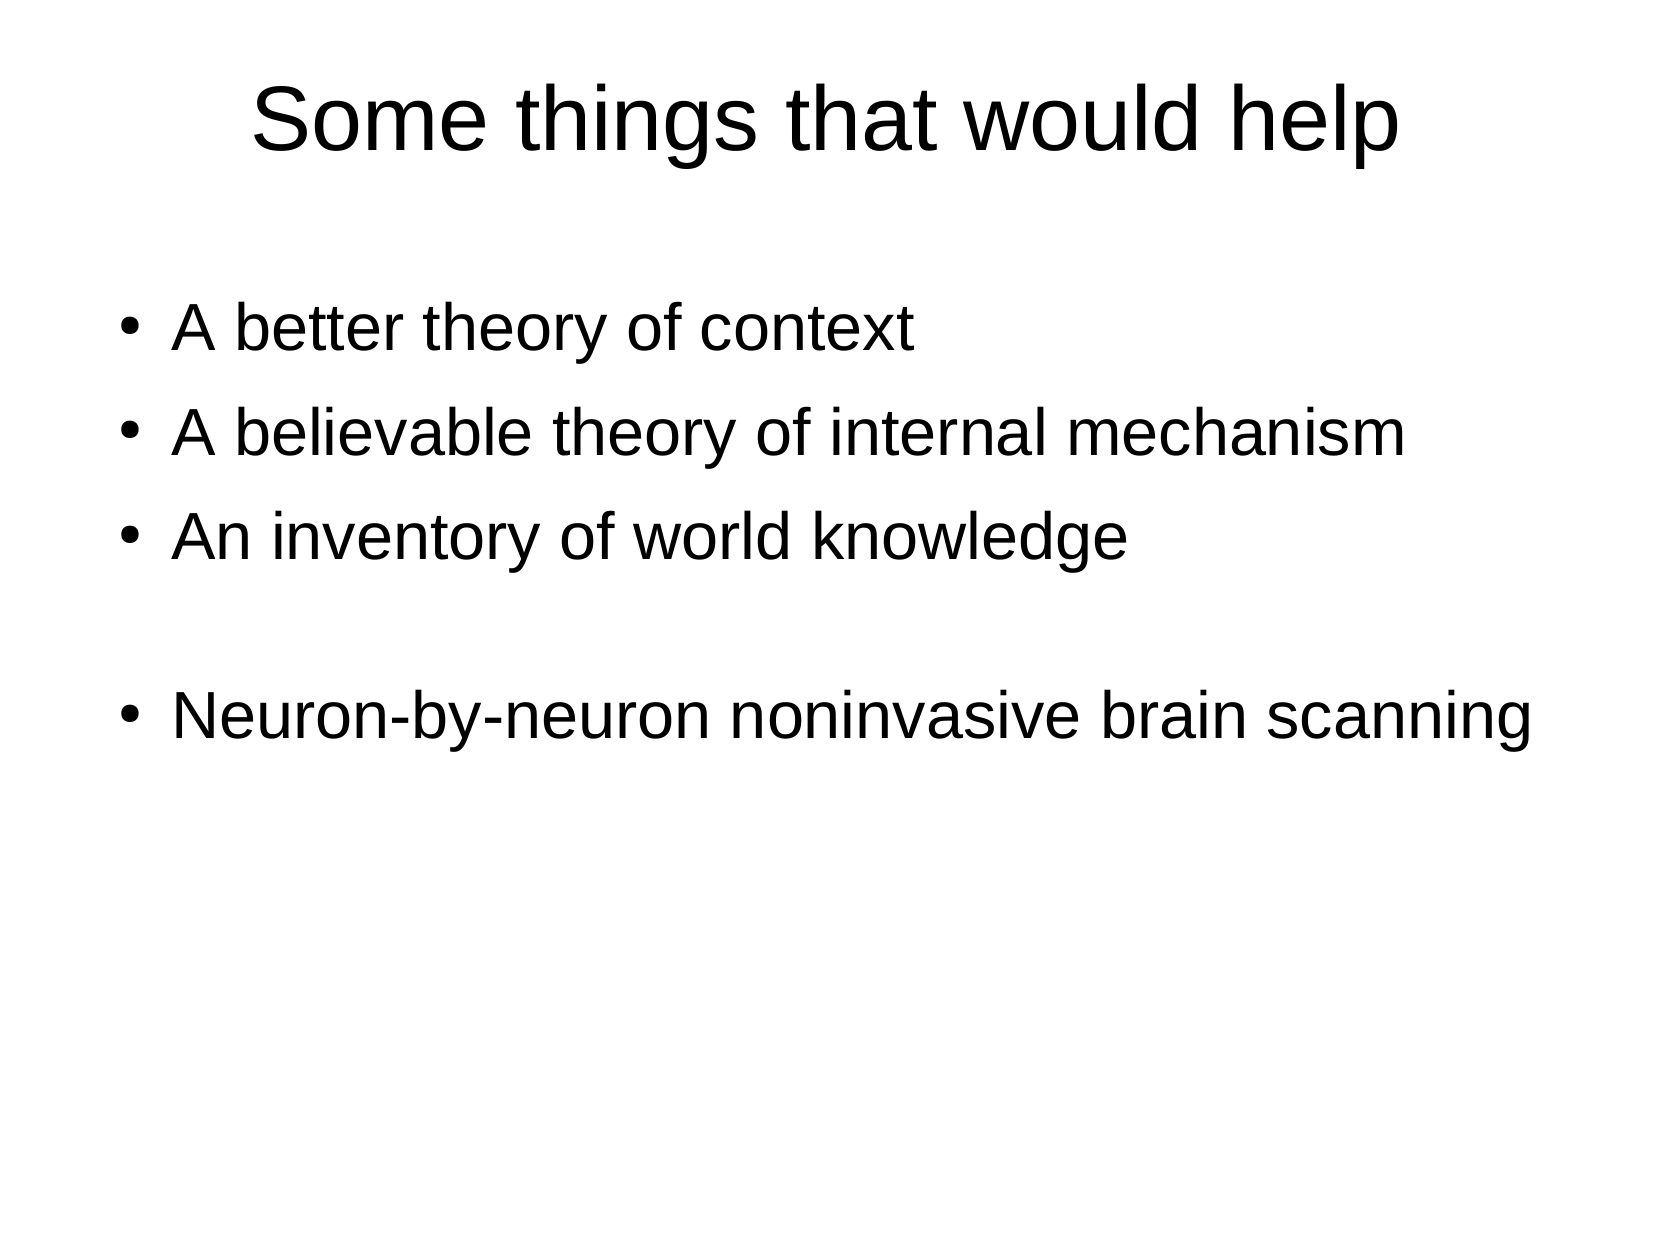

# Some things that would help
A better theory of context
A believable theory of internal mechanism
An inventory of world knowledge
Neuron-by-neuron noninvasive brain scanning